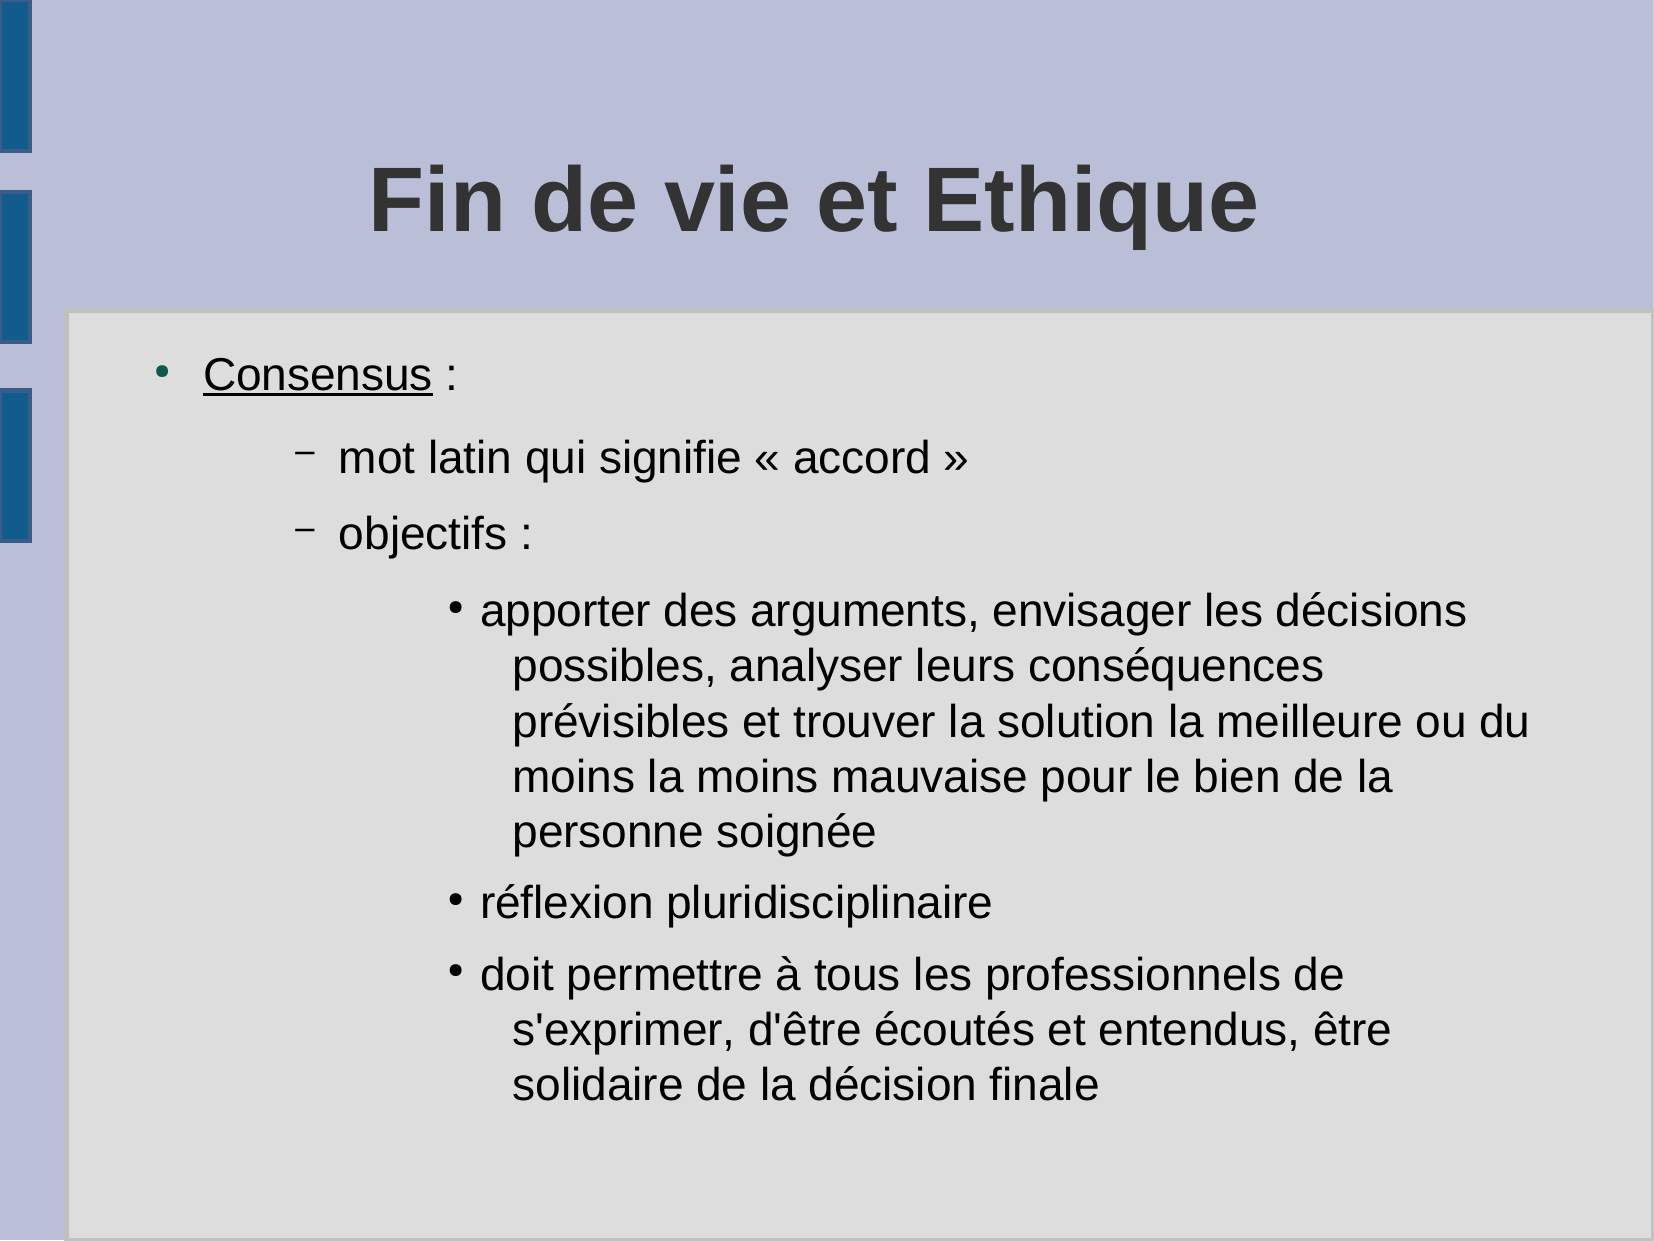

# Fin de vie et Ethique
Consensus :
mot latin qui signifie « accord »
objectifs :
apporter des arguments, envisager les décisions possibles, analyser leurs conséquences prévisibles et trouver la solution la meilleure ou du moins la moins mauvaise pour le bien de la personne soignée
réflexion pluridisciplinaire
doit permettre à tous les professionnels de s'exprimer, d'être écoutés et entendus, être solidaire de la décision finale